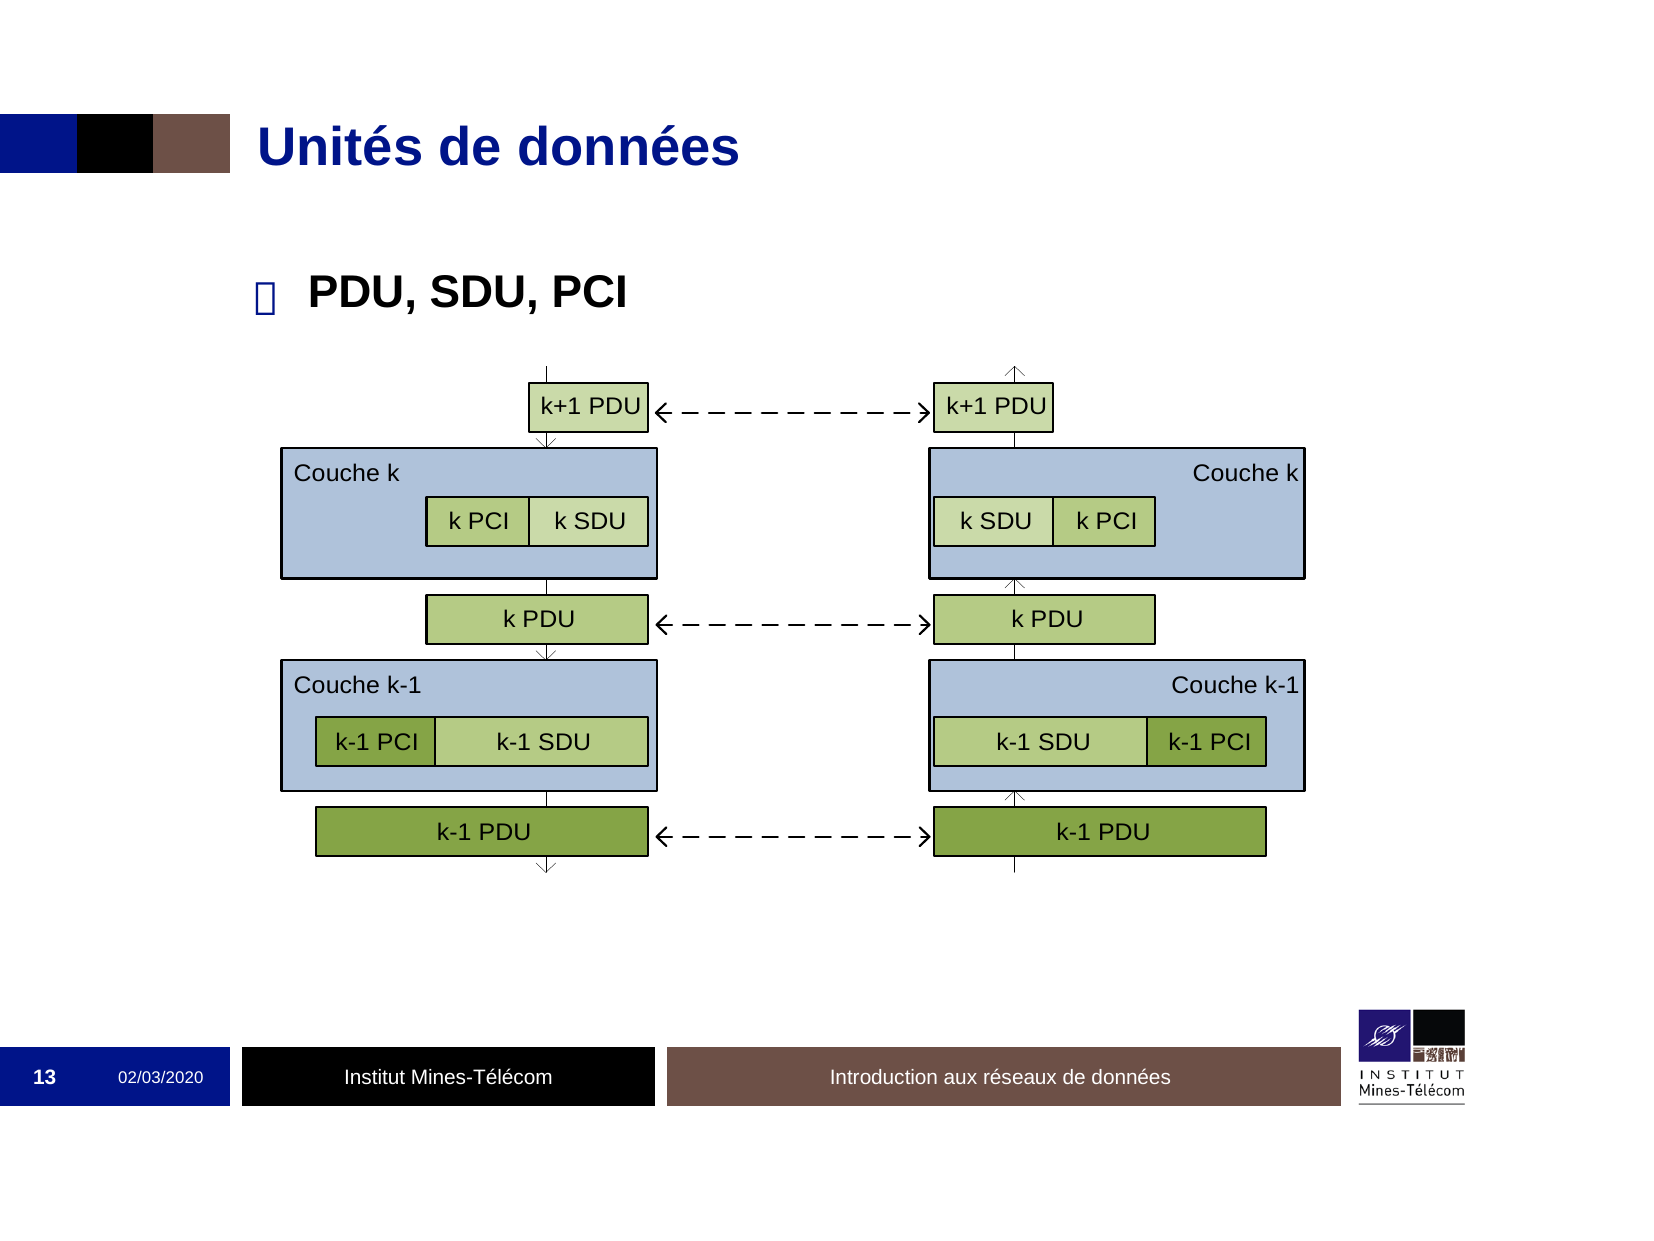

Unités de données
PDU, SDU, PCI

k+1 PDU
k+1 PDU
Couche k
Couche k
k PCI
k SDU
k SDU
k PCI
k PDU
k PDU
Couche k-1
Couche k-1
k-1 PCI
k-1 SDU
k-1 SDU
k-1 PCI
k-1 PDU
k-1 PDU
13
Institut Mines-Télécom
Introduction aux réseaux de données
02/03/2020